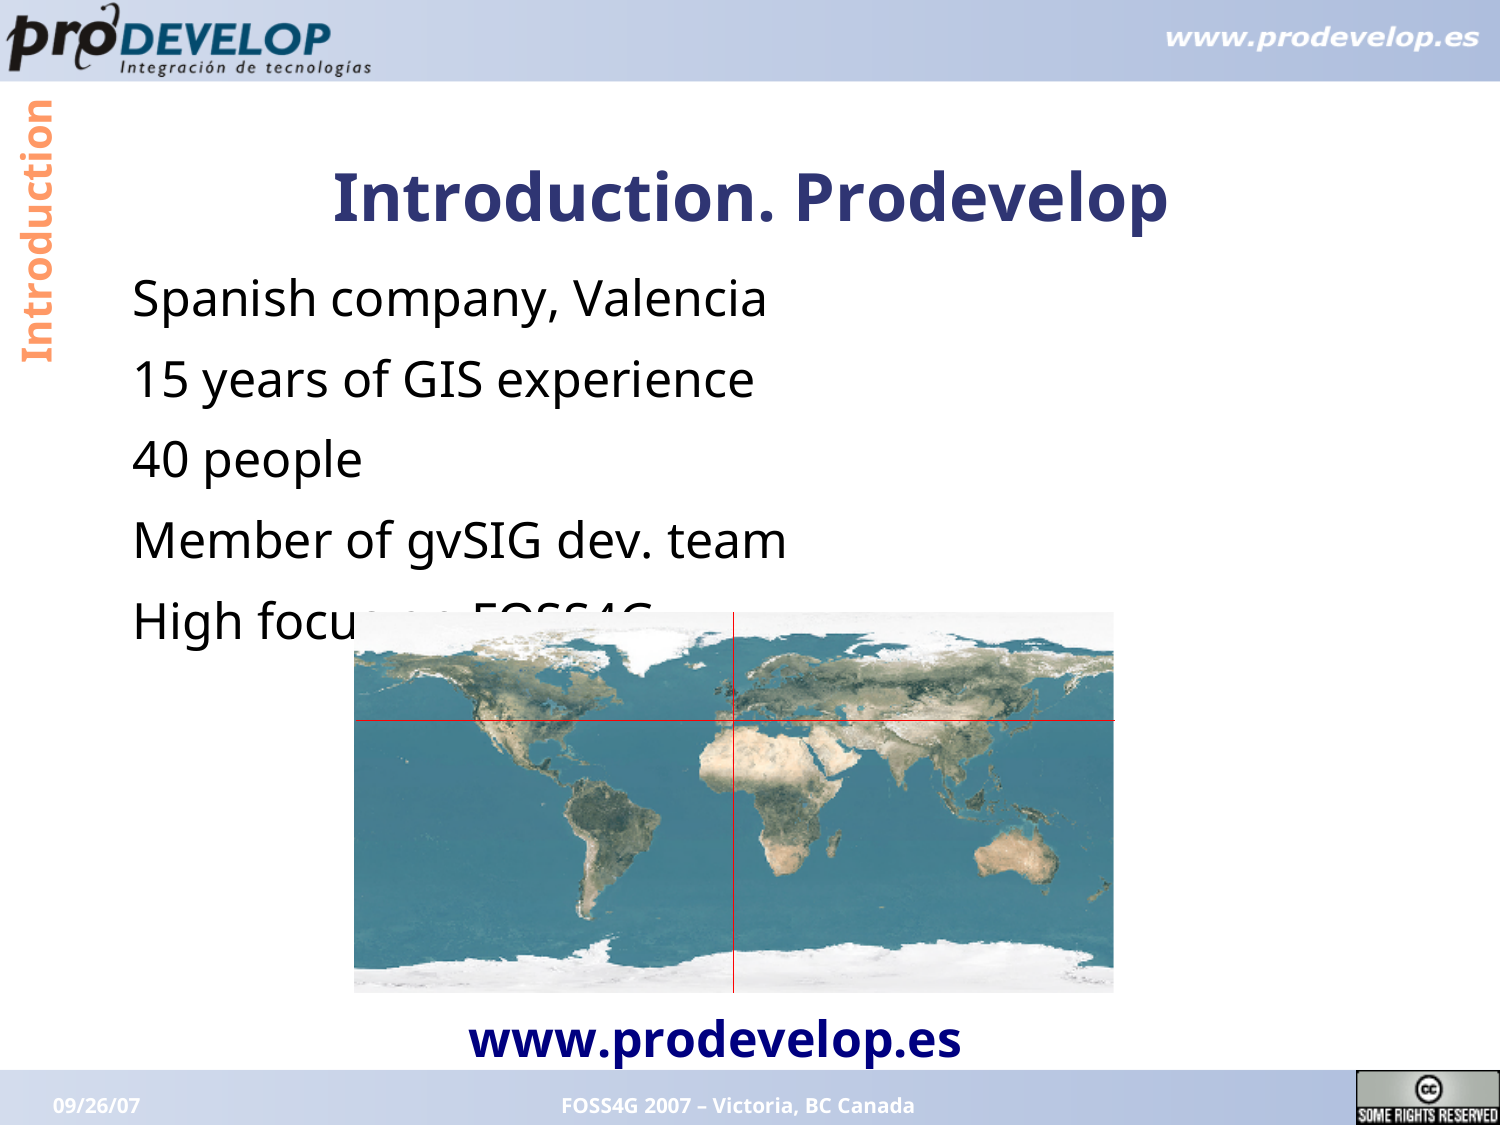

# Introduction. Prodevelop
Introduction
Spanish company, Valencia
15 years of GIS experience
40 people
Member of gvSIG dev. team
High focus on FOSS4G
www.prodevelop.es
25/10/2006
3
Plan Difusión Interna gvSIG v. 2.0